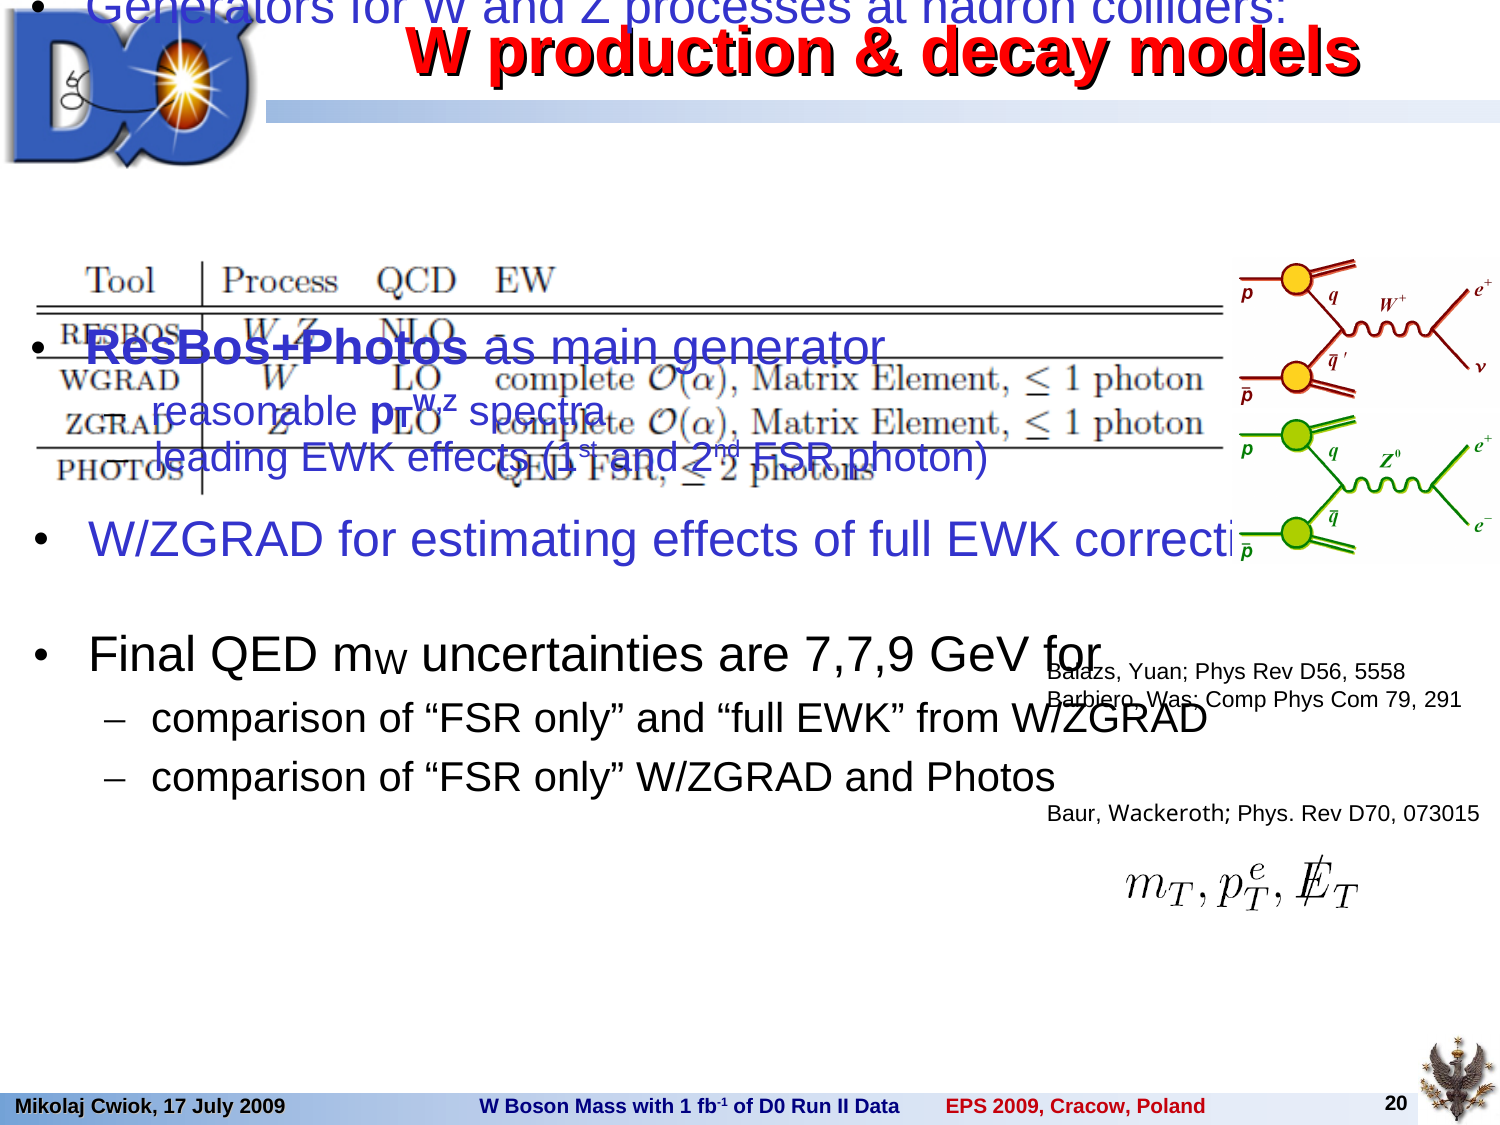

# W production & decay models
Generators for W and Z processes at hadron colliders:
ResBos+Photos as main generator
reasonable pTW,Z spectra
leading EWK effects (1st and 2nd FSR photon)
W/ZGRAD for estimating effects of full EWK corrections
Final QED mW uncertainties are 7,7,9 GeV for
comparison of “FSR only” and “full EWK” from W/ZGRAD
comparison of “FSR only” W/ZGRAD and Photos
Balazs, Yuan; Phys Rev D56, 5558
Barbiero, Was; Comp Phys Com 79, 291
Baur, Wackeroth; Phys. Rev D70, 073015
20